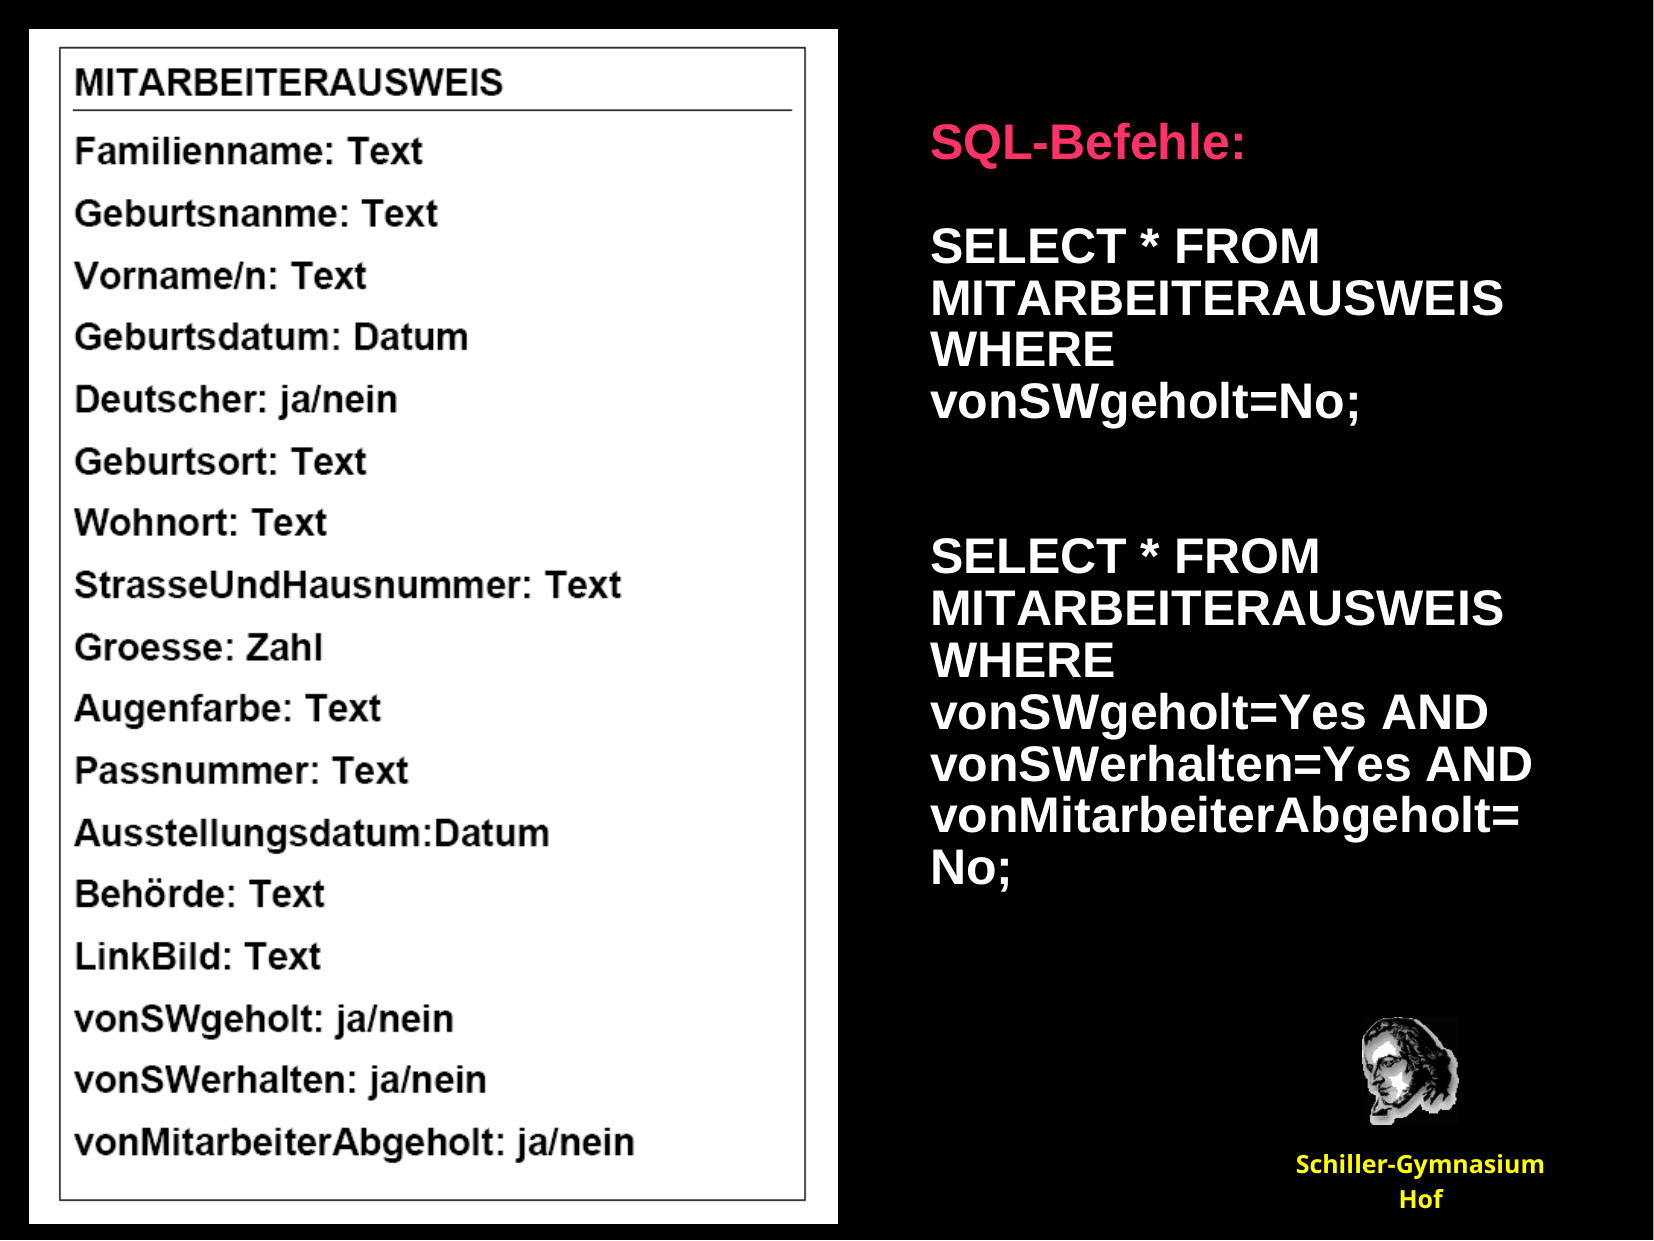

SQL-Befehle:
SELECT * FROM
MITARBEITERAUSWEIS
WHERE
vonSWgeholt=No;
SELECT * FROM
MITARBEITERAUSWEIS
WHERE
vonSWgeholt=Yes AND
vonSWerhalten=Yes AND
vonMitarbeiterAbgeholt=
No;
Schiller-Gymnasium
Hof
Manuel Friedrich